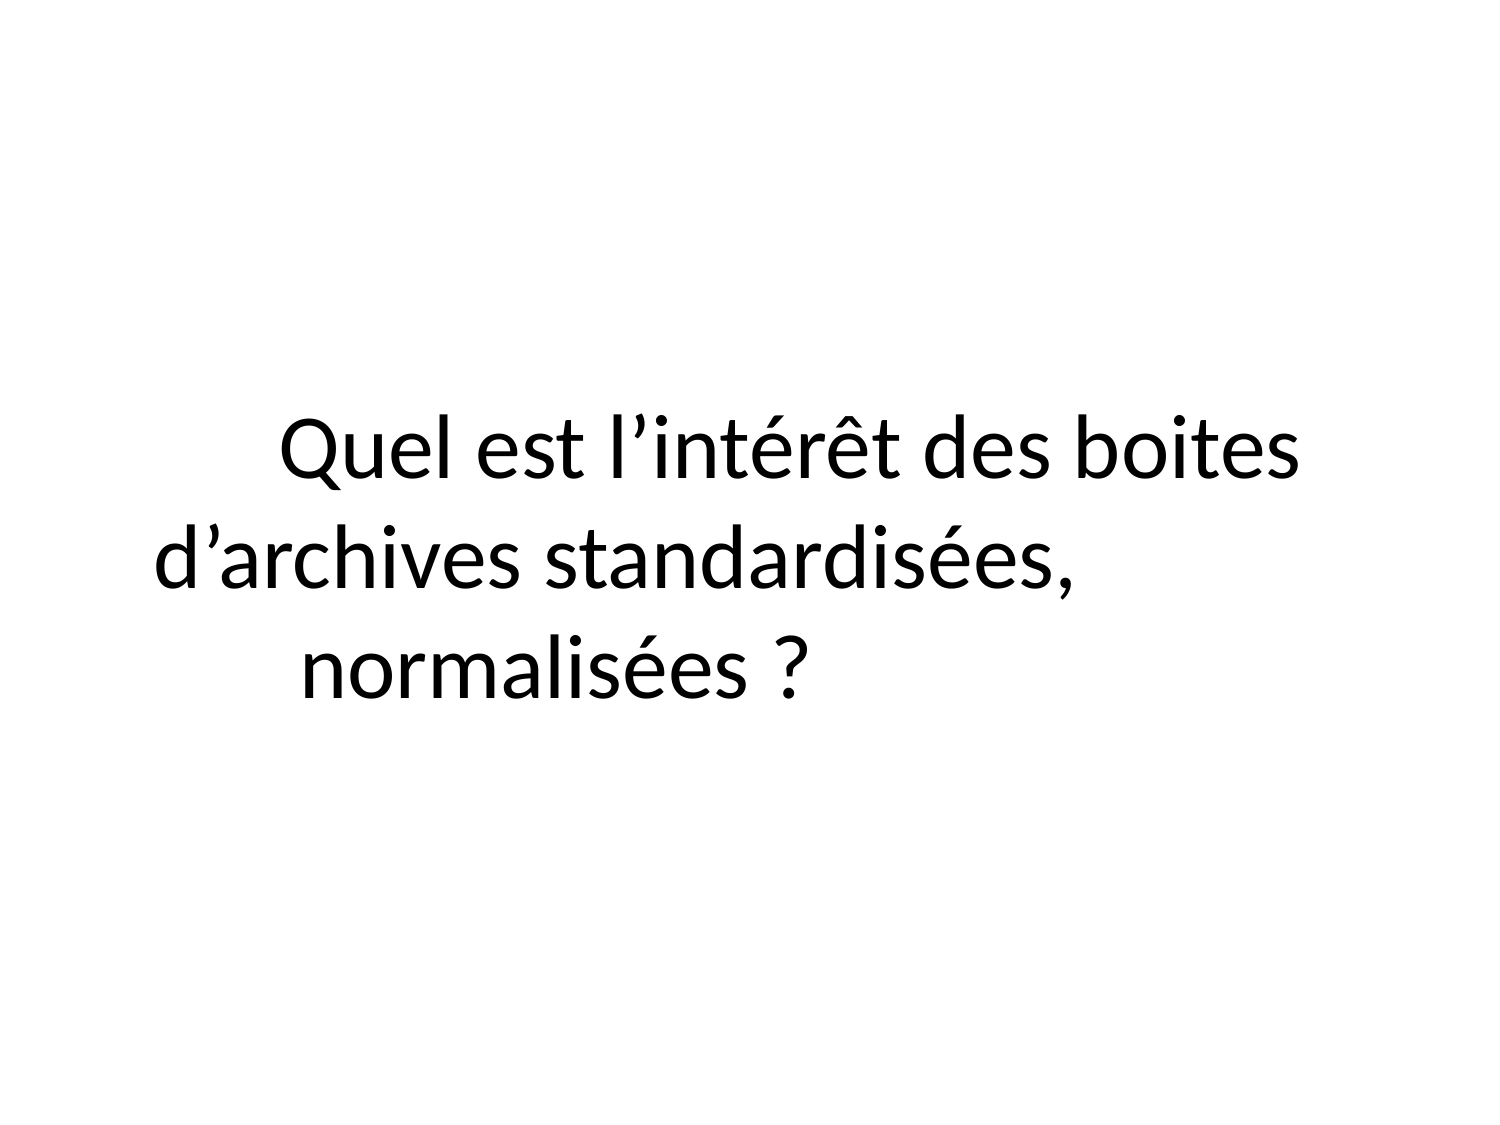

# Quel est l’intérêt des boites
 d’archives standardisées,
 normalisées ?